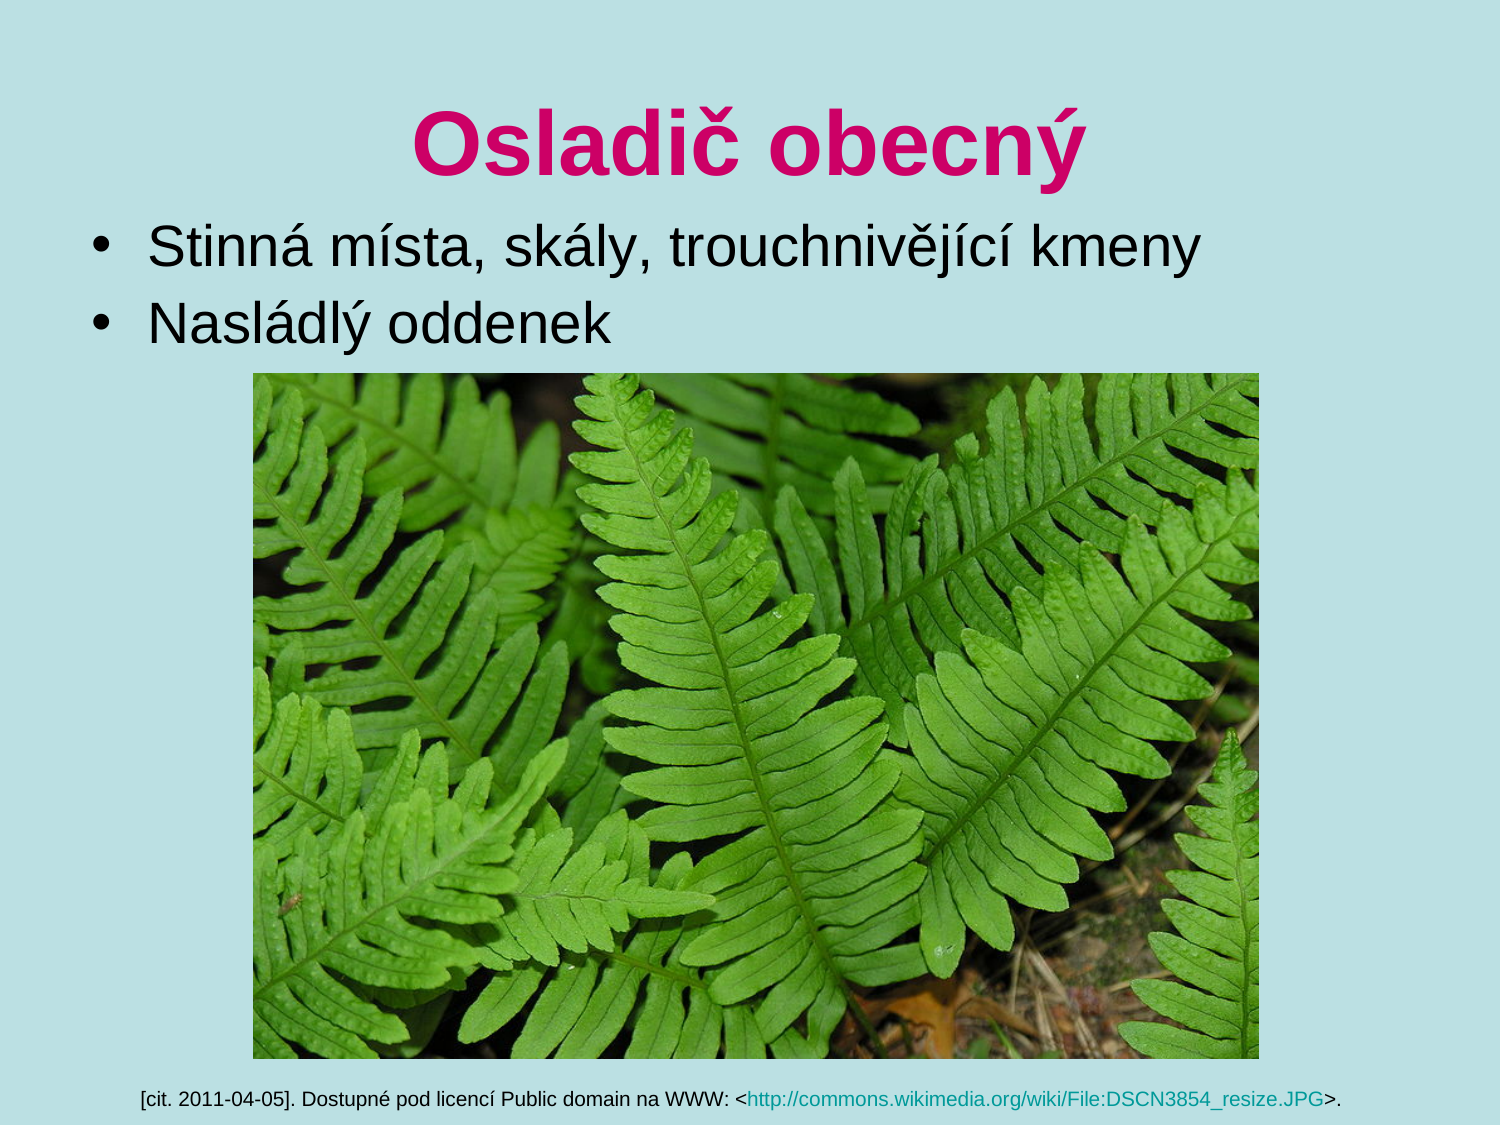

# Osladič obecný
Stinná místa, skály, trouchnivějící kmeny
Nasládlý oddenek
[cit. 2011-04-05]. Dostupné pod licencí Public domain na WWW: <http://commons.wikimedia.org/wiki/File:DSCN3854_resize.JPG>.